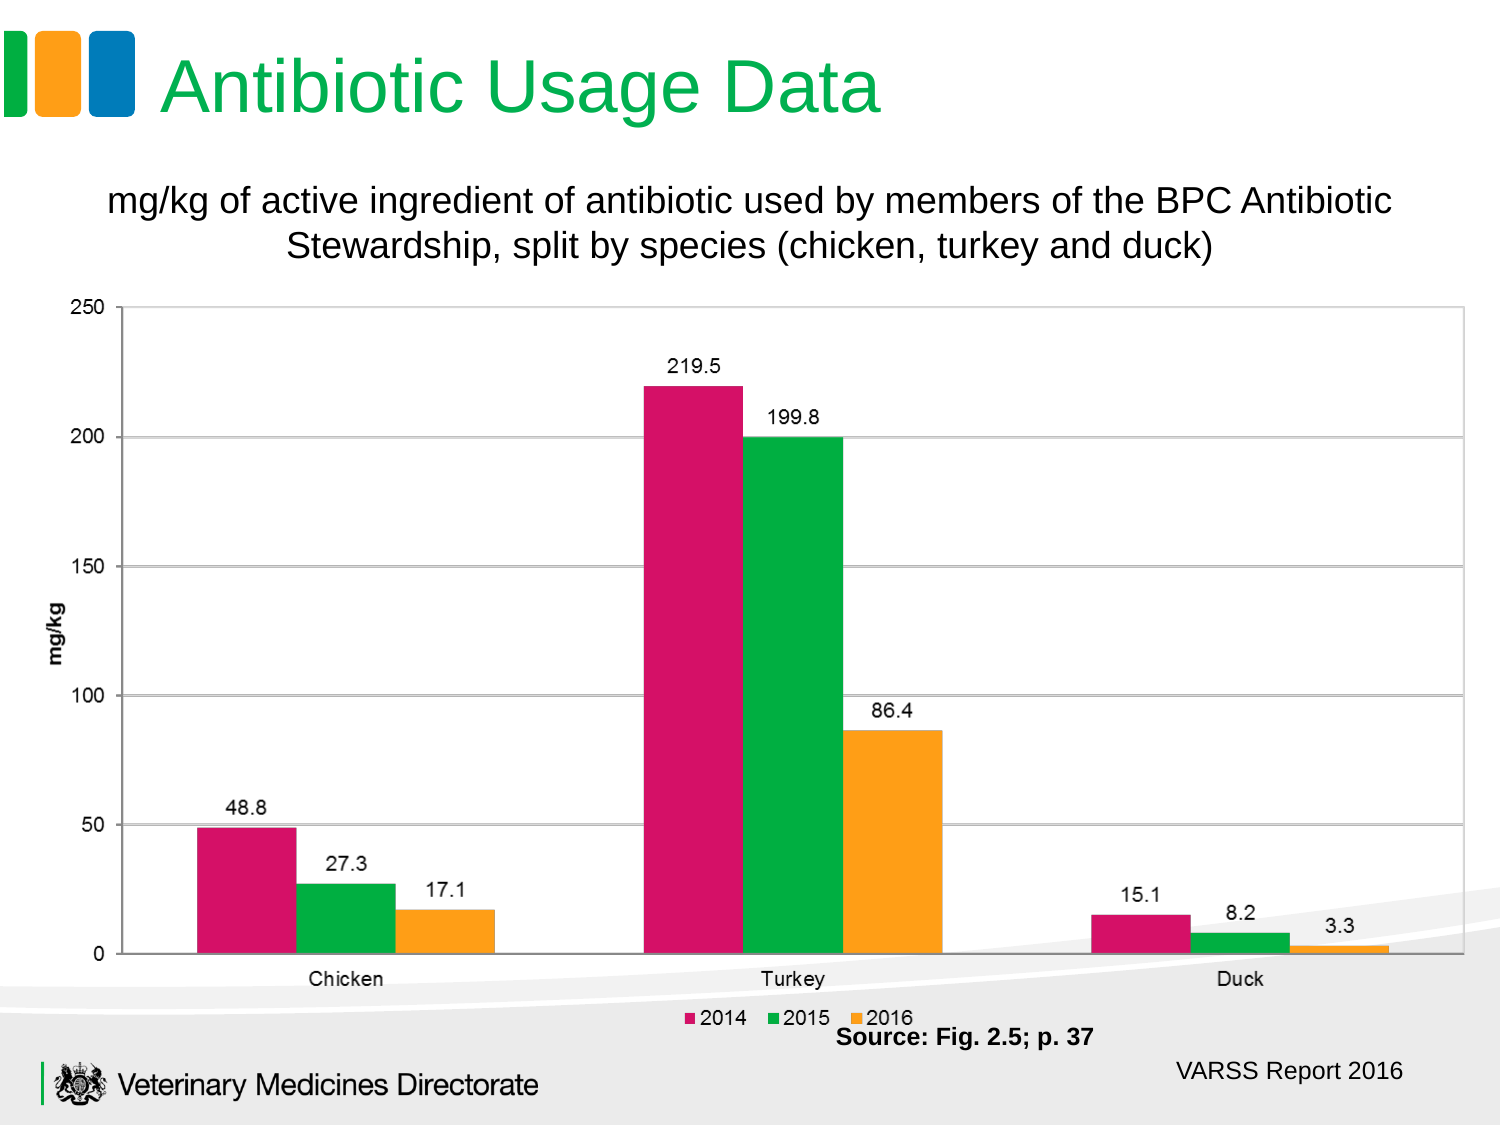

# Antibiotic Usage Data
mg/kg of active ingredient of antibiotic used by members of the BPC Antibiotic Stewardship, split by species (chicken, turkey and duck)
Source: Fig. 2.5; p. 37
VARSS Report 2016